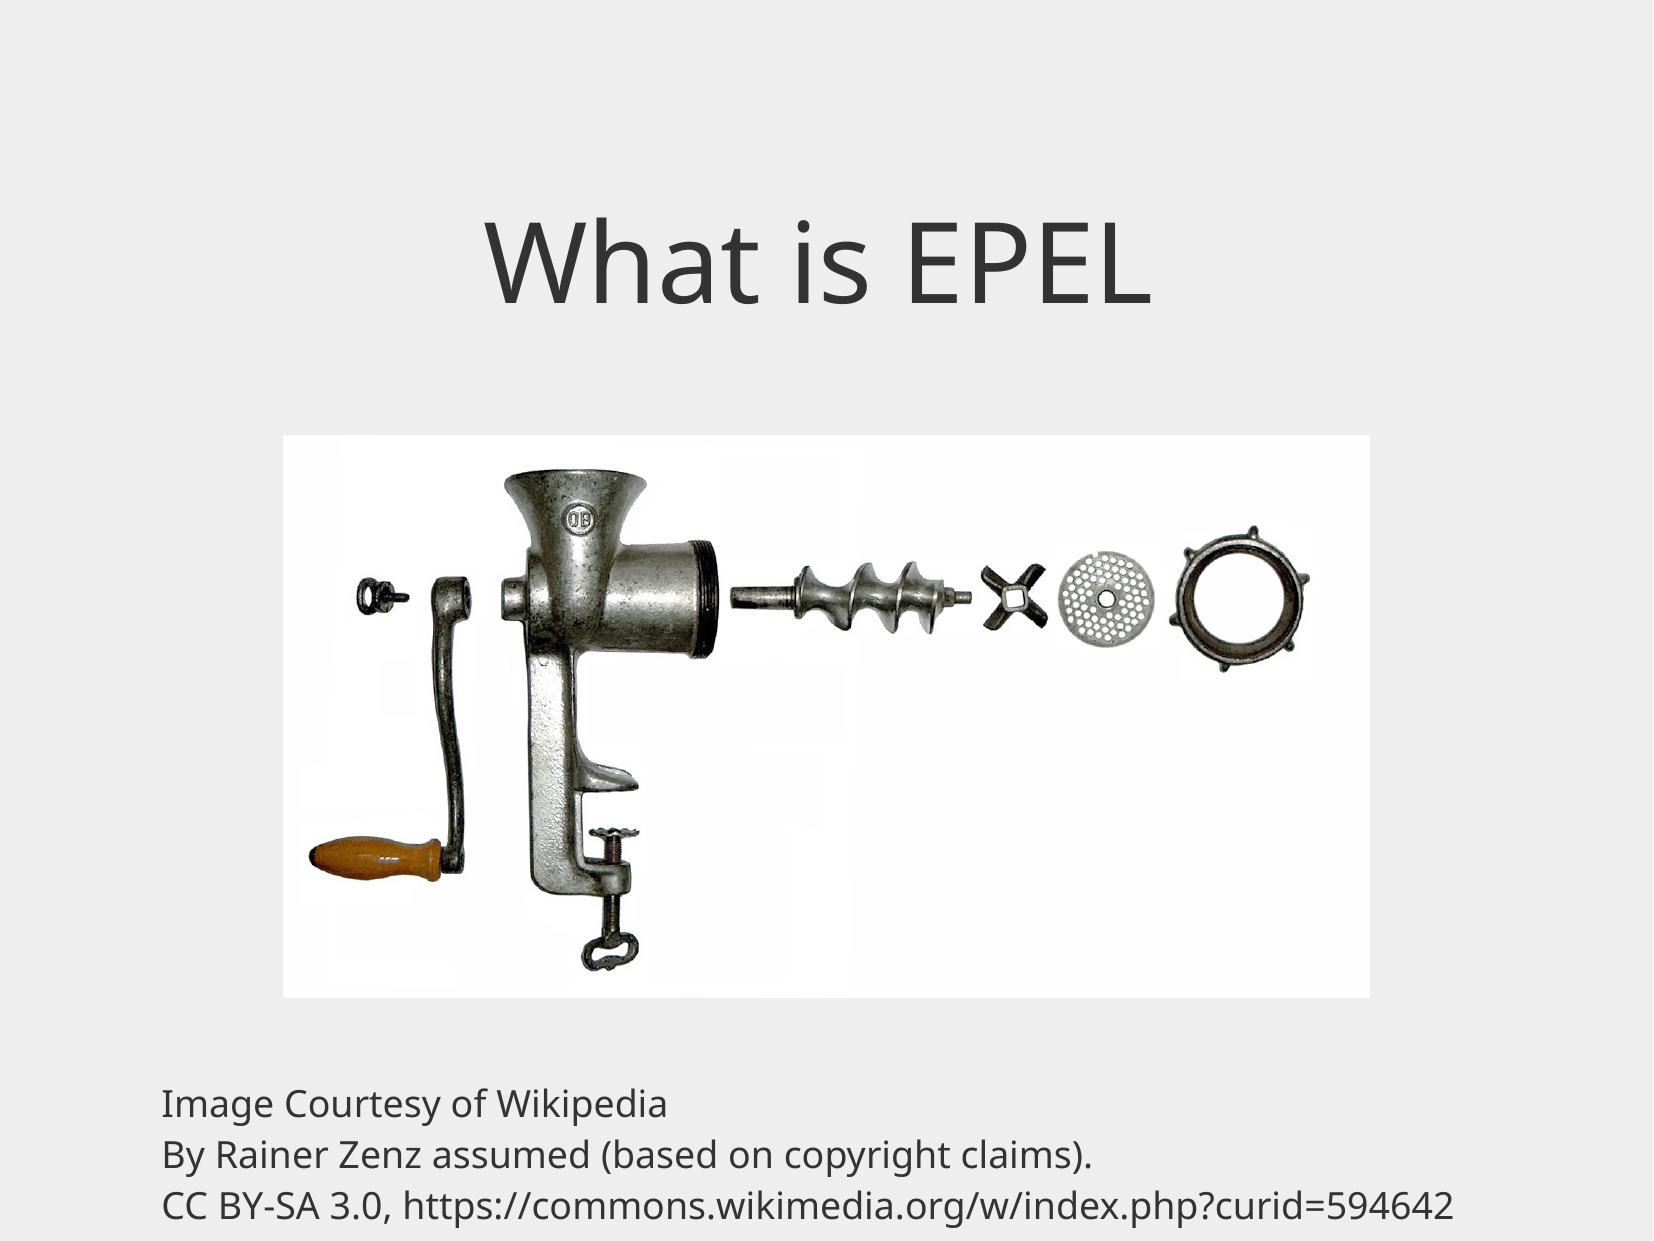

# What is EPEL
Image Courtesy of Wikipedia
By Rainer Zenz assumed (based on copyright claims).
CC BY-SA 3.0, https://commons.wikimedia.org/w/index.php?curid=594642